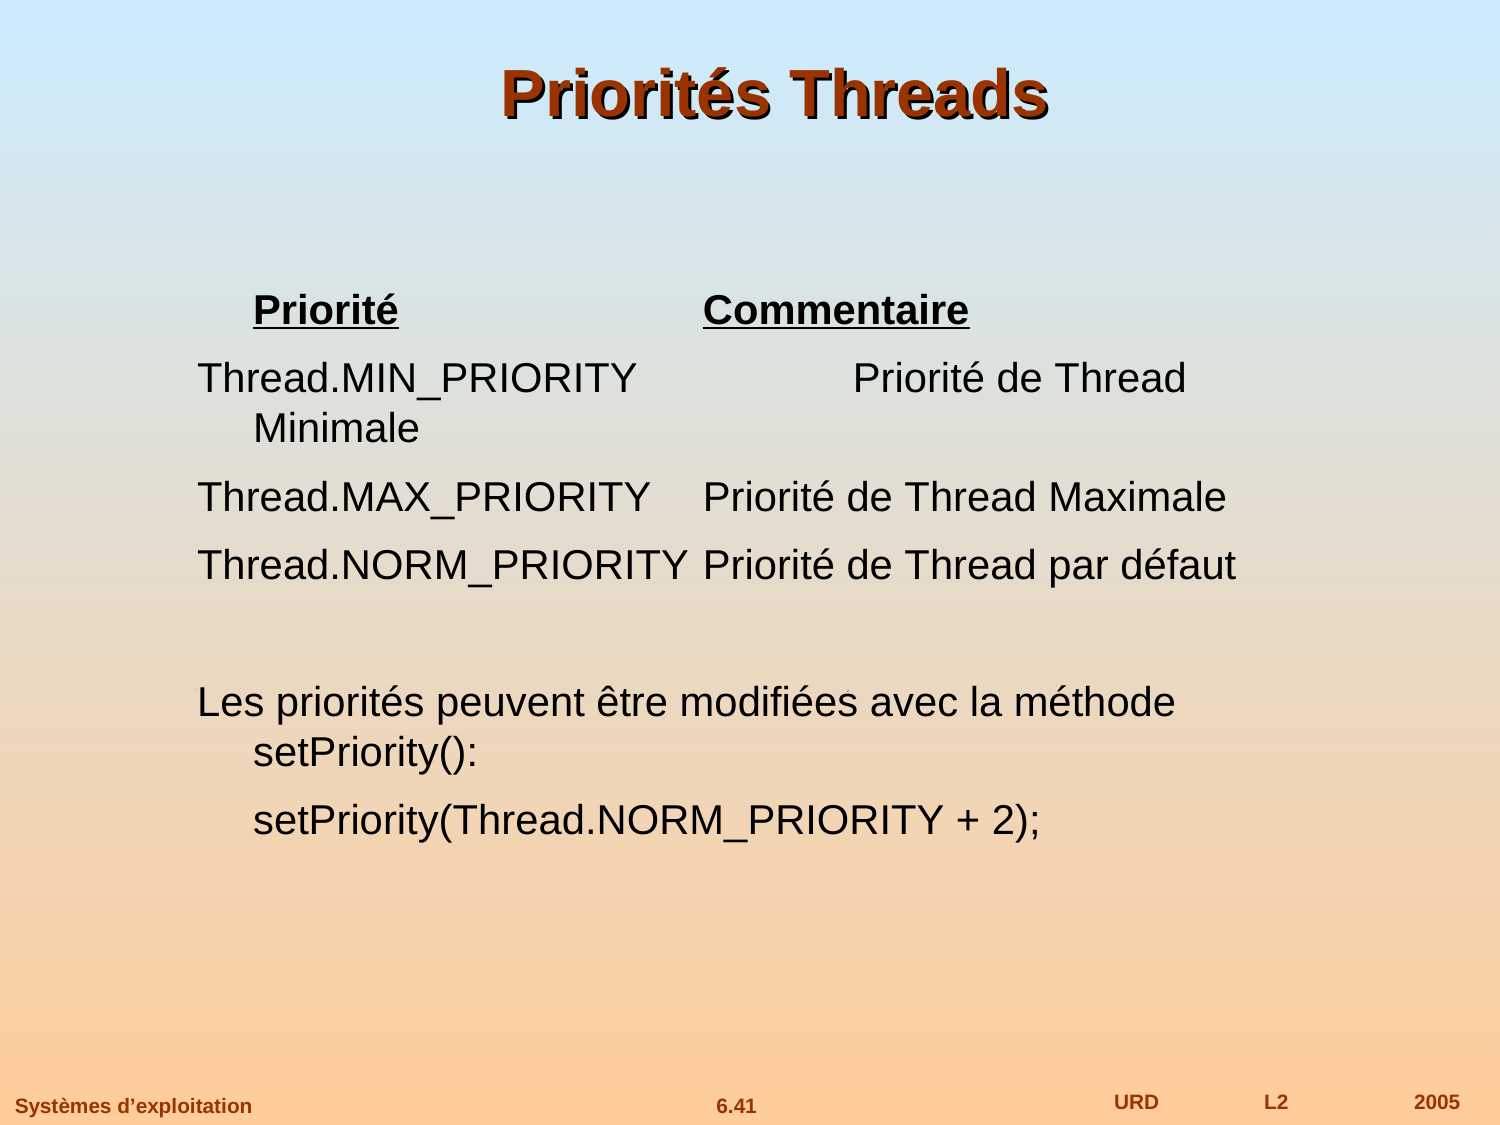

# Priorités Threads
Priorité			Commentaire
Thread.MIN_PRIORITY		Priorité de Thread Minimale
Thread.MAX_PRIORITY	Priorité de Thread Maximale
Thread.NORM_PRIORITY	Priorité de Thread par défaut
Les priorités peuvent être modifiées avec la méthode setPriority():
	setPriority(Thread.NORM_PRIORITY + 2);